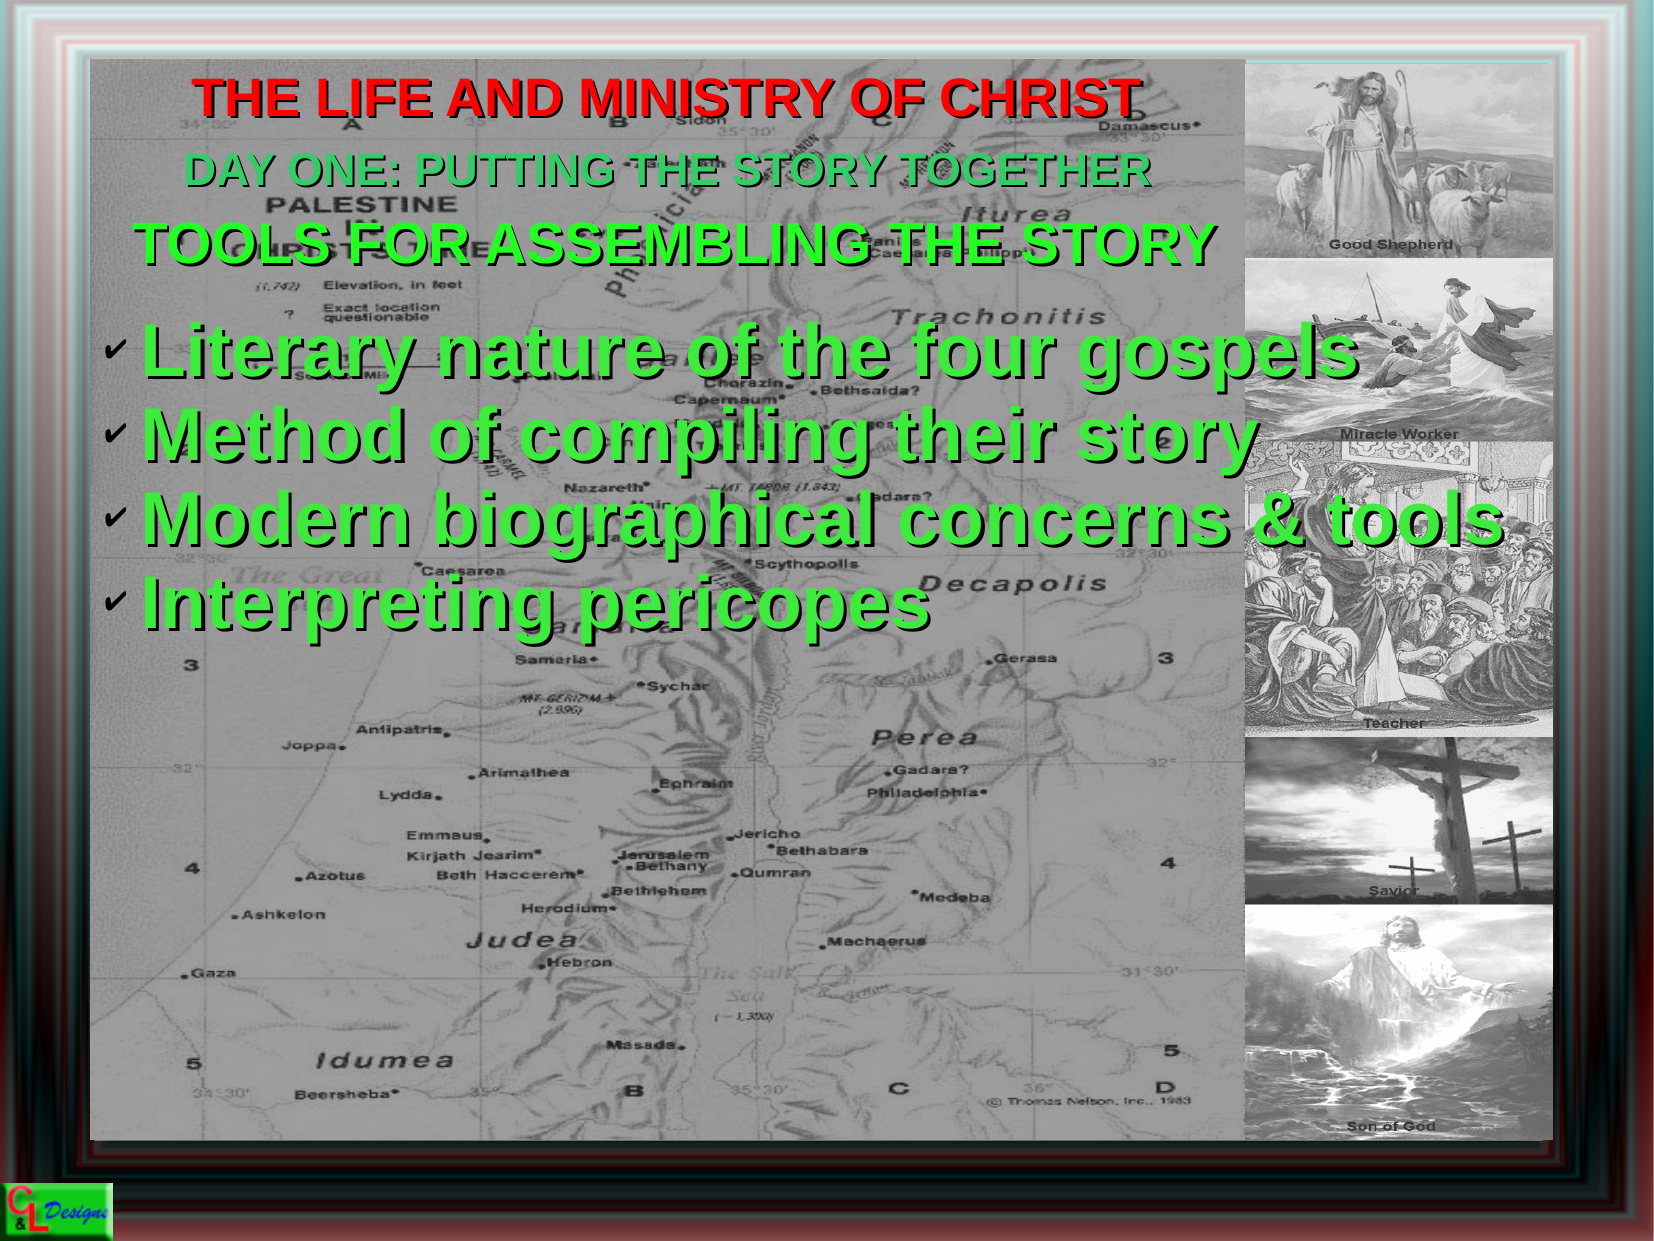

THE LIFE AND MINISTRY OF CHRIST
DAY ONE: PUTTING THE STORY TOGETHER
TOOLS FOR ASSEMBLING THE STORY
Literary nature of the four gospels
Method of compiling their story
Modern biographical concerns & tools
Interpreting pericopes